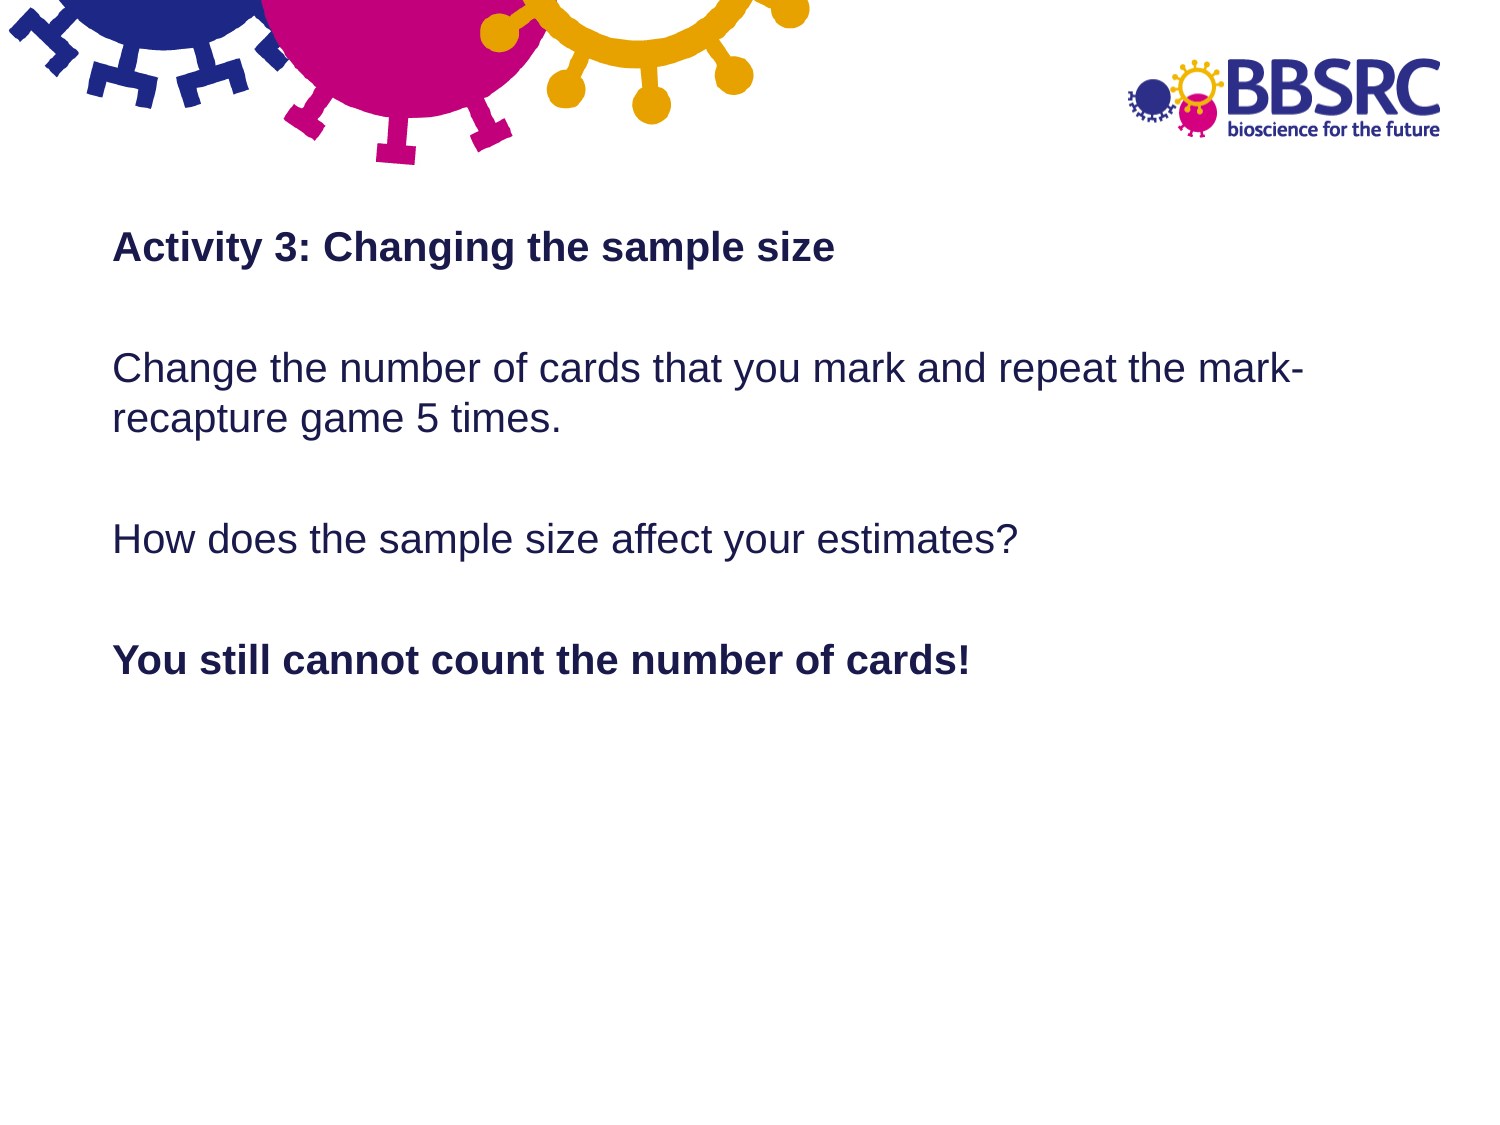

# Activity 3: Changing the sample size
Change the number of cards that you mark and repeat the mark-recapture game 5 times.
How does the sample size affect your estimates?
You still cannot count the number of cards!